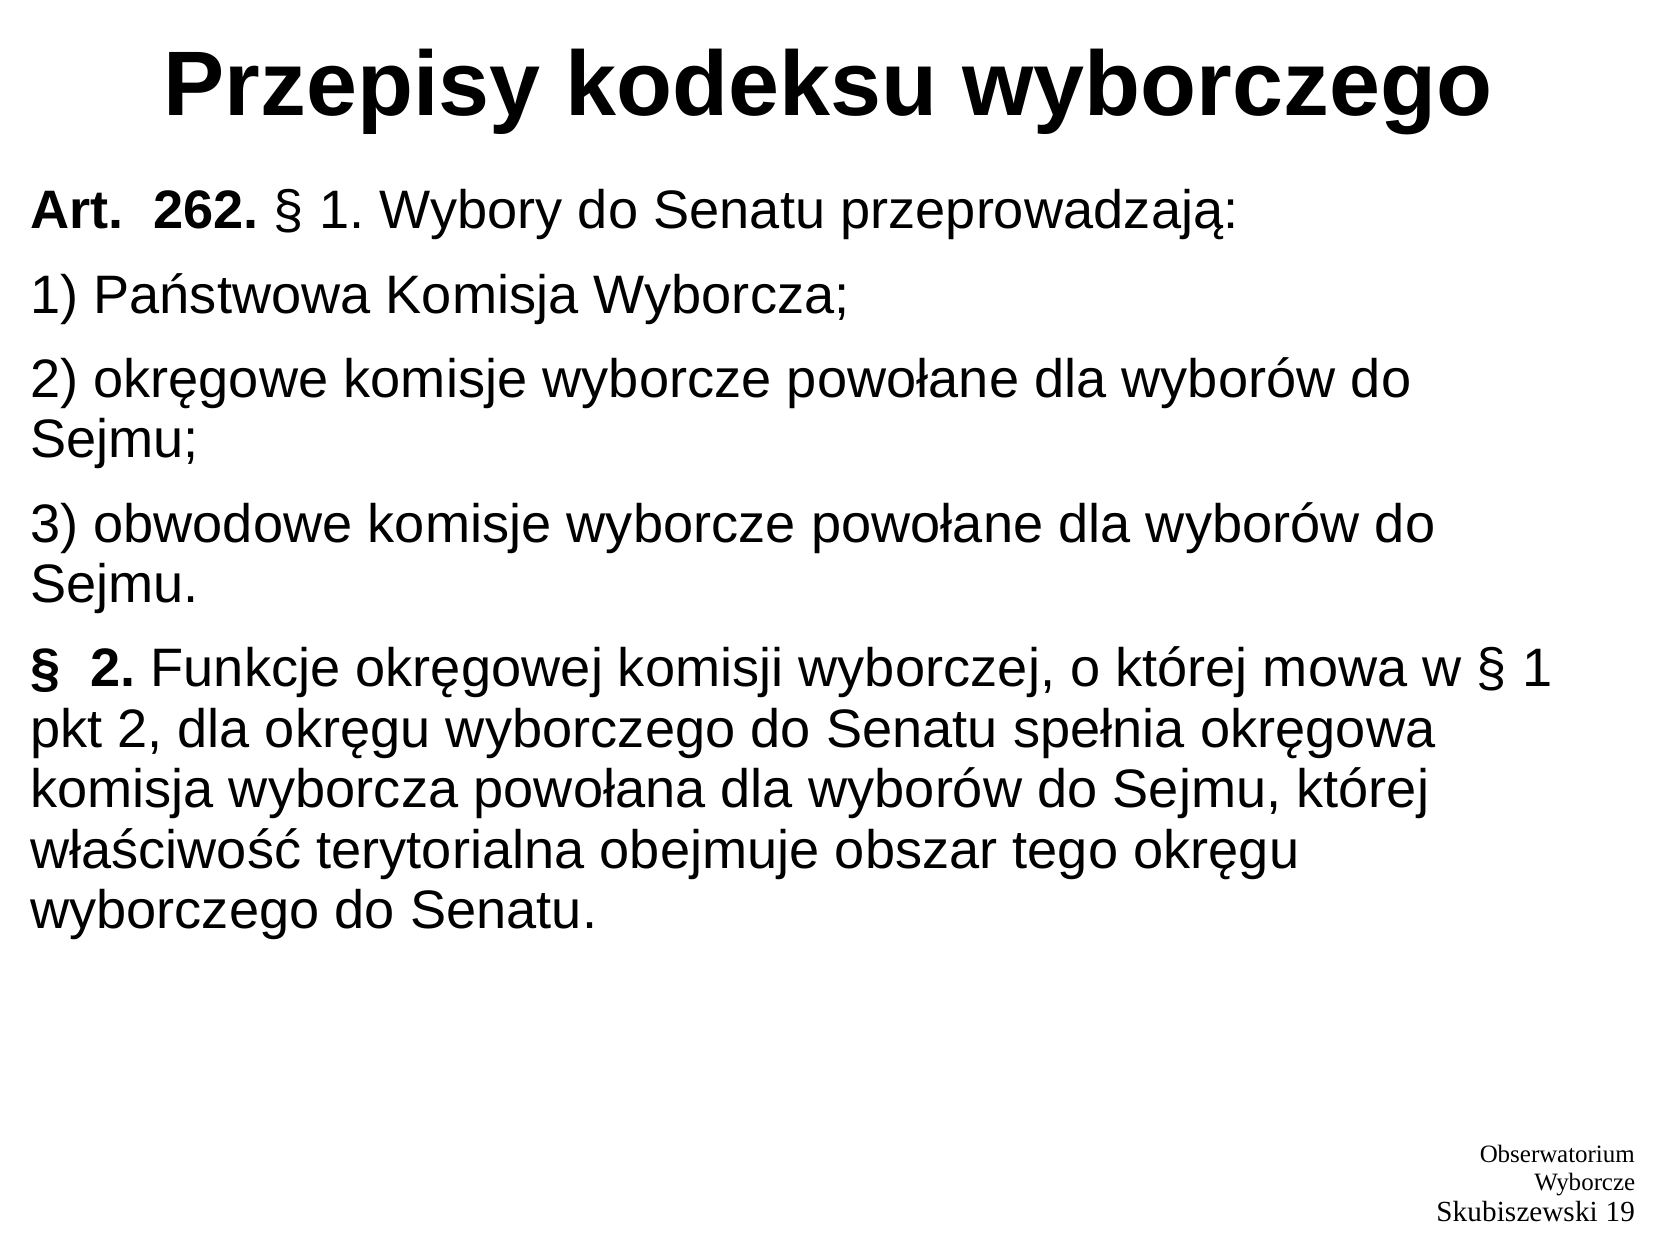

# Przepisy kodeksu wyborczego
Art. 262. § 1. Wybory do Senatu przeprowadzają:
1) Państwowa Komisja Wyborcza;
2) okręgowe komisje wyborcze powołane dla wyborów do Sejmu;
3) obwodowe komisje wyborcze powołane dla wyborów do Sejmu.
§ 2. Funkcje okręgowej komisji wyborczej, o której mowa w § 1 pkt 2, dla okręgu wyborczego do Senatu spełnia okręgowa komisja wyborcza powołana dla wyborów do Sejmu, której właściwość terytorialna obejmuje obszar tego okręgu wyborczego do Senatu.
19